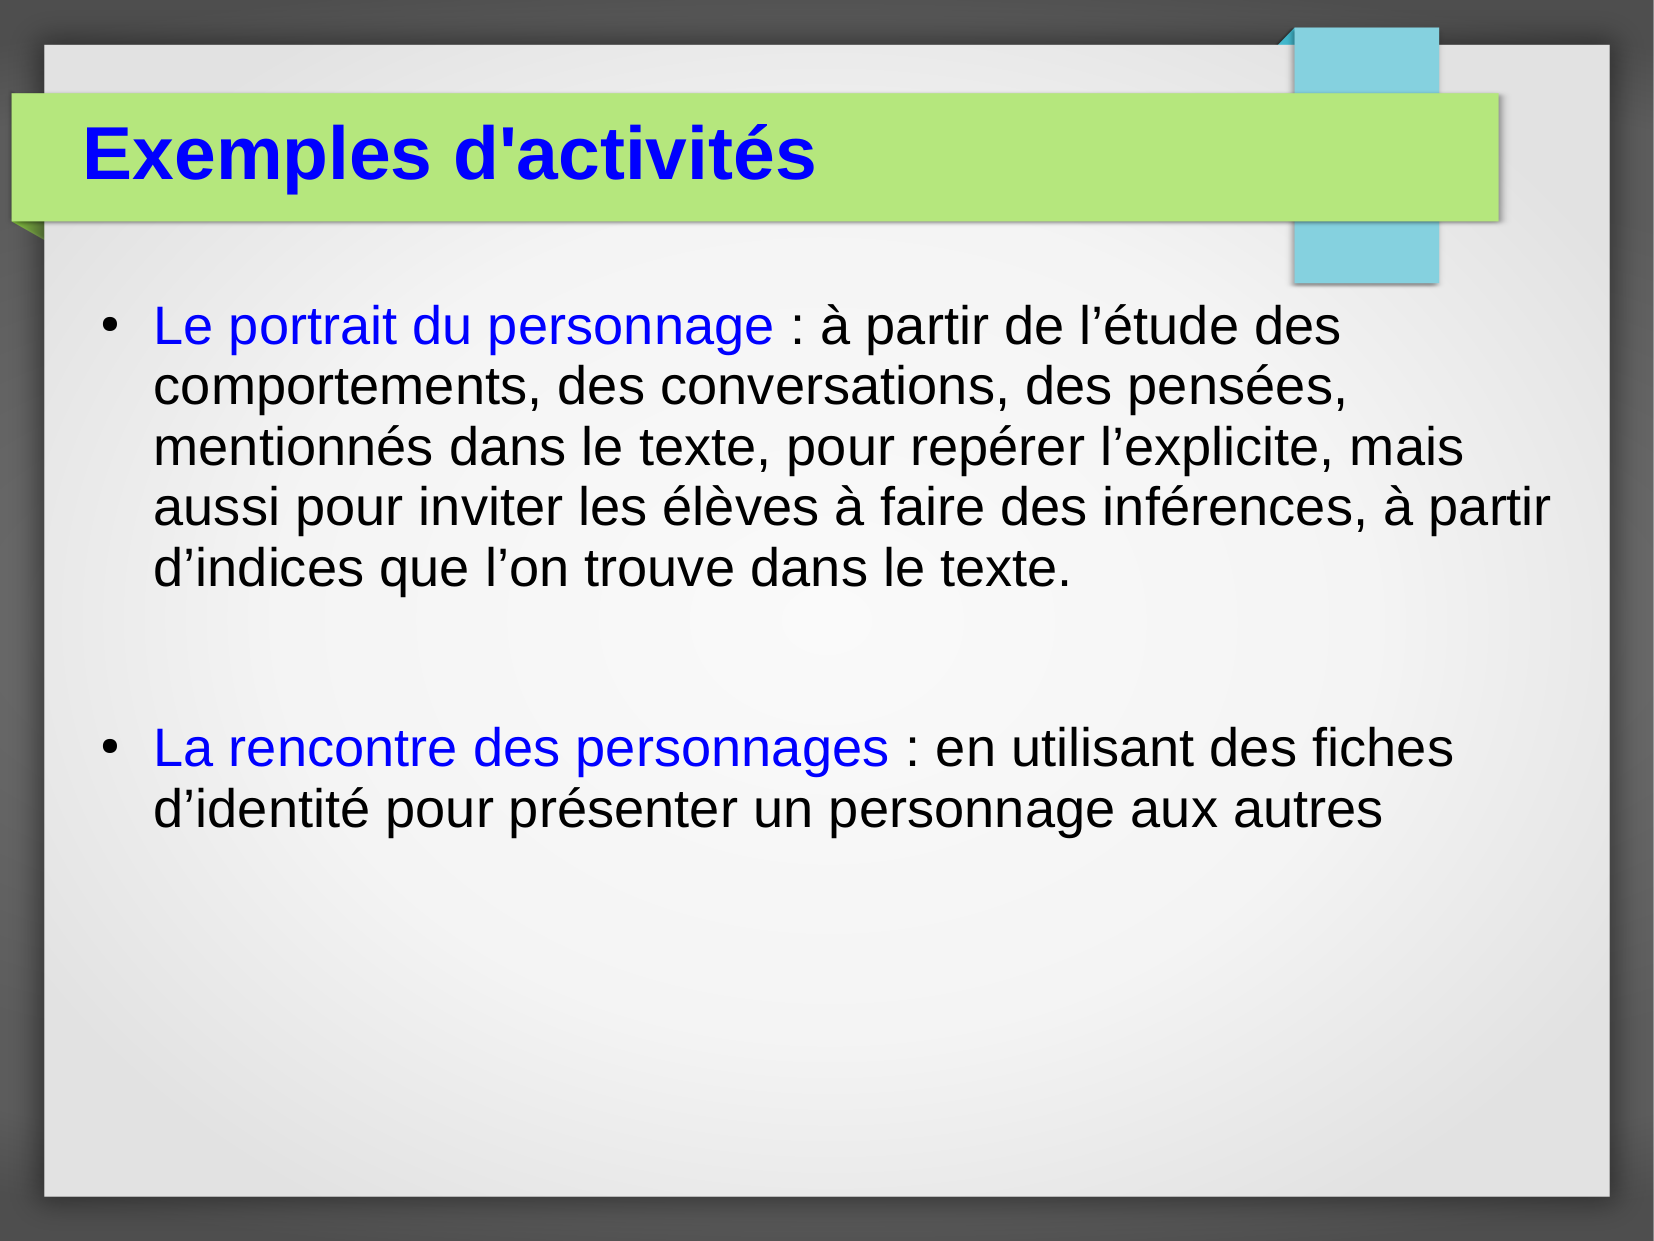

# Exemples d'activités
Le portrait du personnage : à partir de l’étude des comportements, des conversations, des pensées, mentionnés dans le texte, pour repérer l’explicite, mais aussi pour inviter les élèves à faire des inférences, à partir d’indices que l’on trouve dans le texte.
La rencontre des personnages : en utilisant des fiches d’identité pour présenter un personnage aux autres